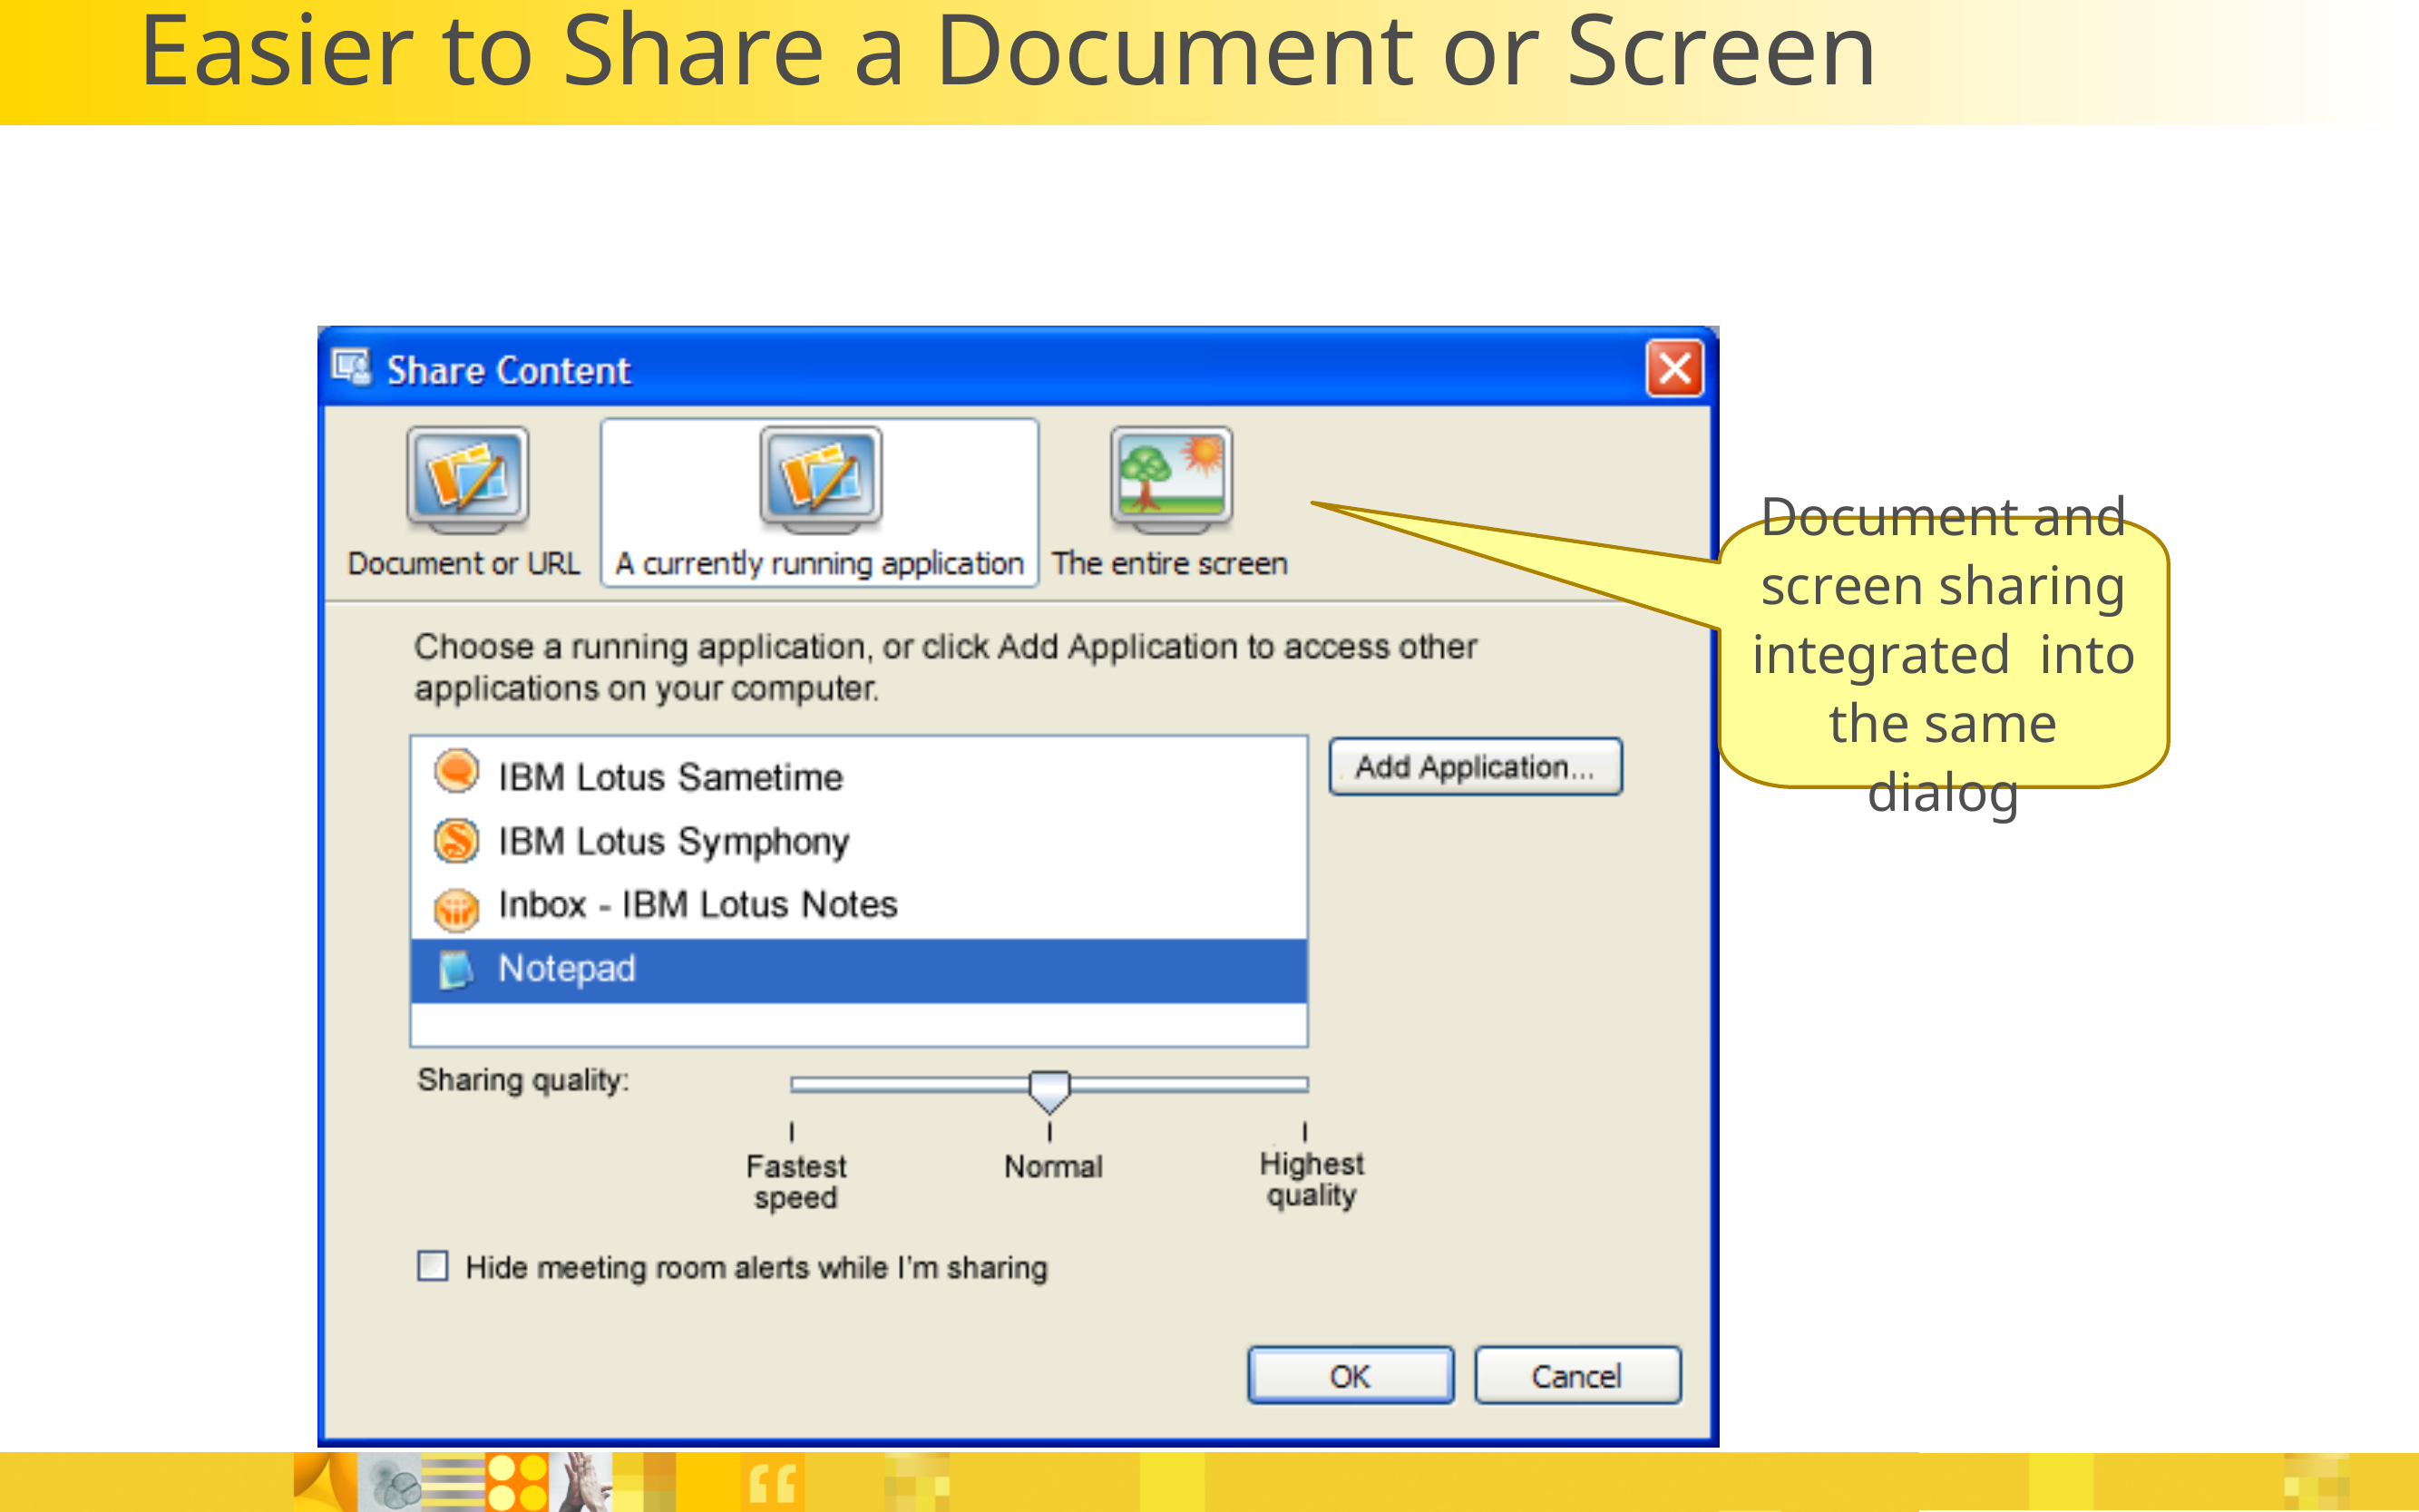

# Easier to Share a Document or Screen
Document and screen sharing integrated into the same dialog